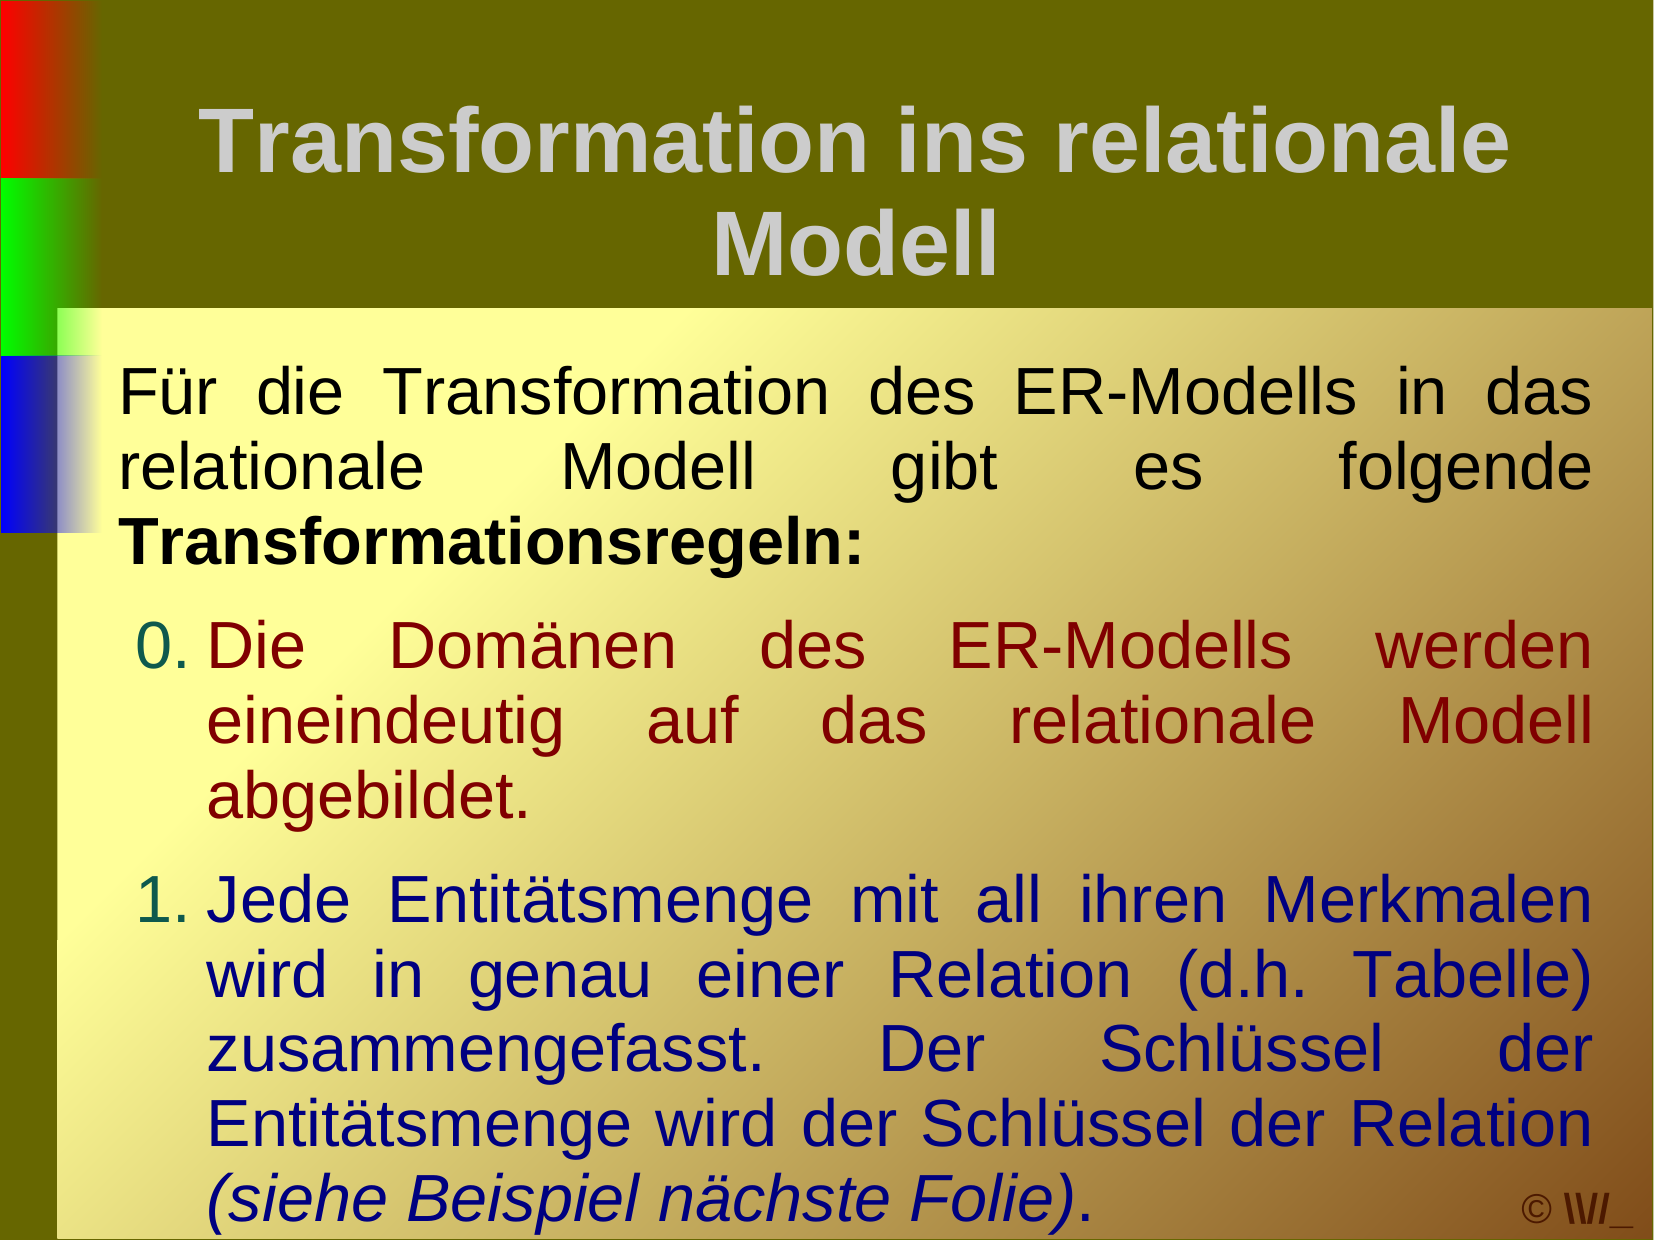

# Transformation ins relationale Modell
Für die Transformation des ER-Modells in das relationale Modell gibt es folgende Transformationsregeln:
Die Domänen des ER-Modells werden eineindeutig auf das relationale Modell abgebildet.
Jede Entitätsmenge mit all ihren Merkmalen wird in genau einer Relation (d.h. Tabelle) zusammengefasst. Der Schlüssel der Entitätsmenge wird der Schlüssel der Relation (siehe Beispiel nächste Folie).